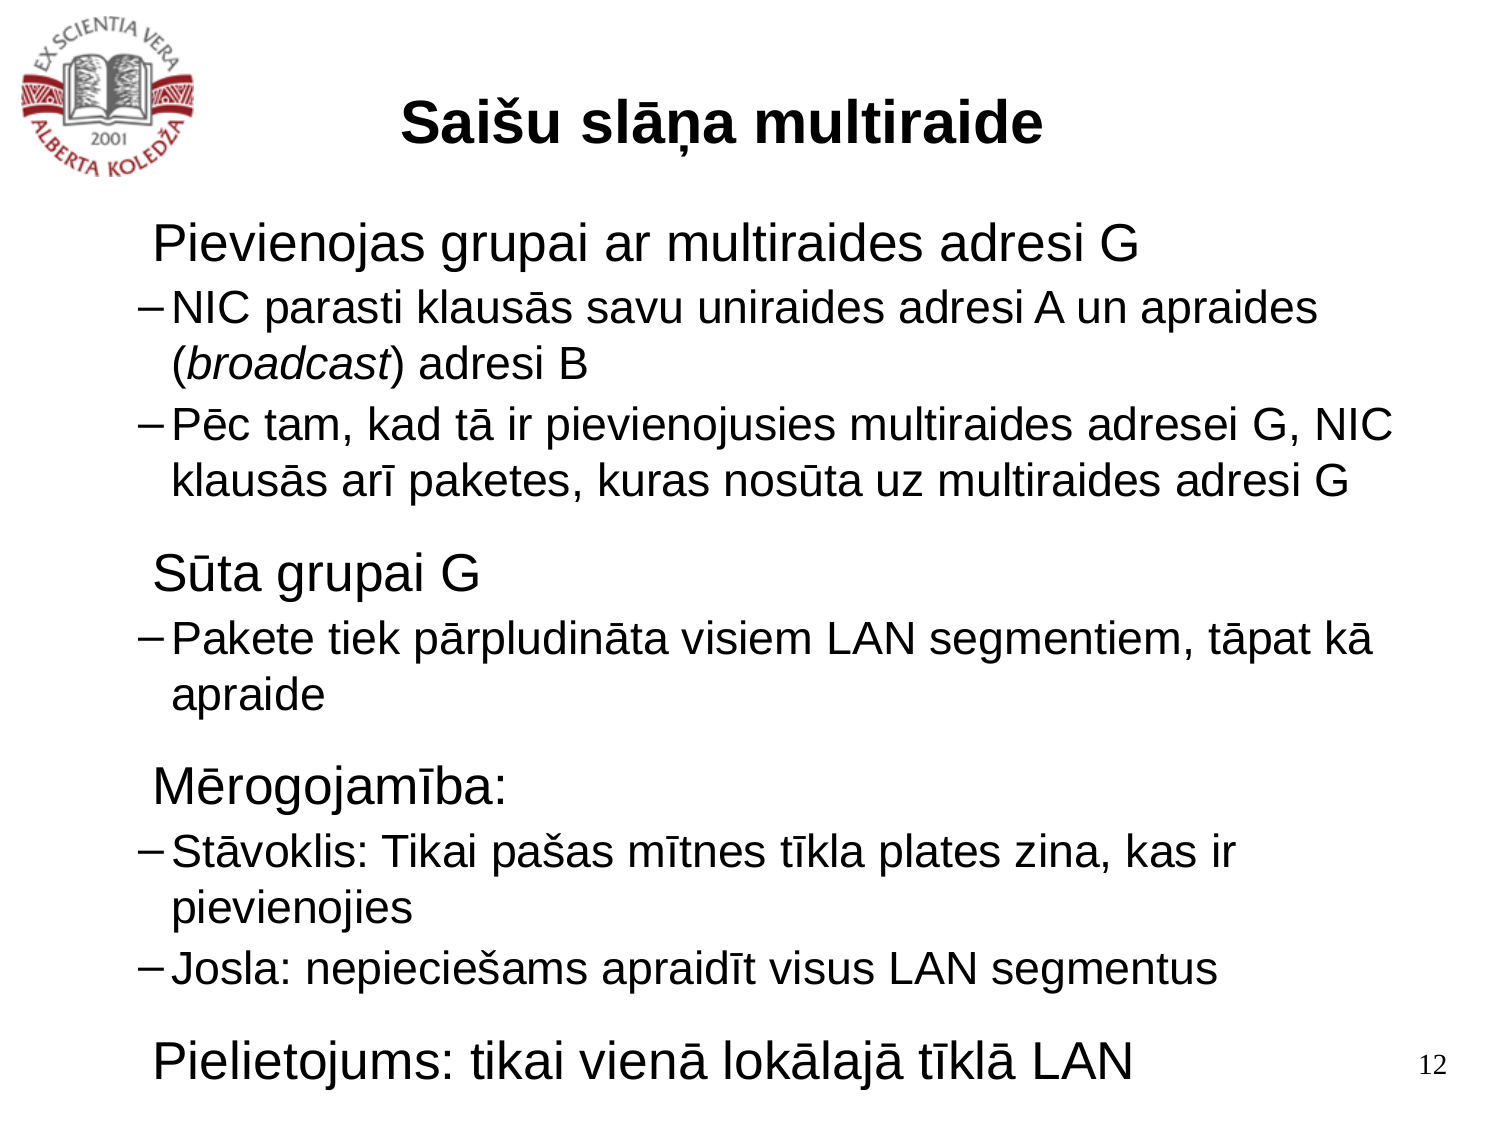

# Saišu slāņa multiraide
Pievienojas grupai ar multiraides adresi G
NIC parasti klausās savu uniraides adresi A un apraides (broadcast) adresi B
Pēc tam, kad tā ir pievienojusies multiraides adresei G, NIC klausās arī paketes, kuras nosūta uz multiraides adresi G
Sūta grupai G
Pakete tiek pārpludināta visiem LAN segmentiem, tāpat kā apraide
Mērogojamība:
Stāvoklis: Tikai pašas mītnes tīkla plates zina, kas ir pievienojies
Josla: nepieciešams apraidīt visus LAN segmentus
Pielietojums: tikai vienā lokālajā tīklā LAN